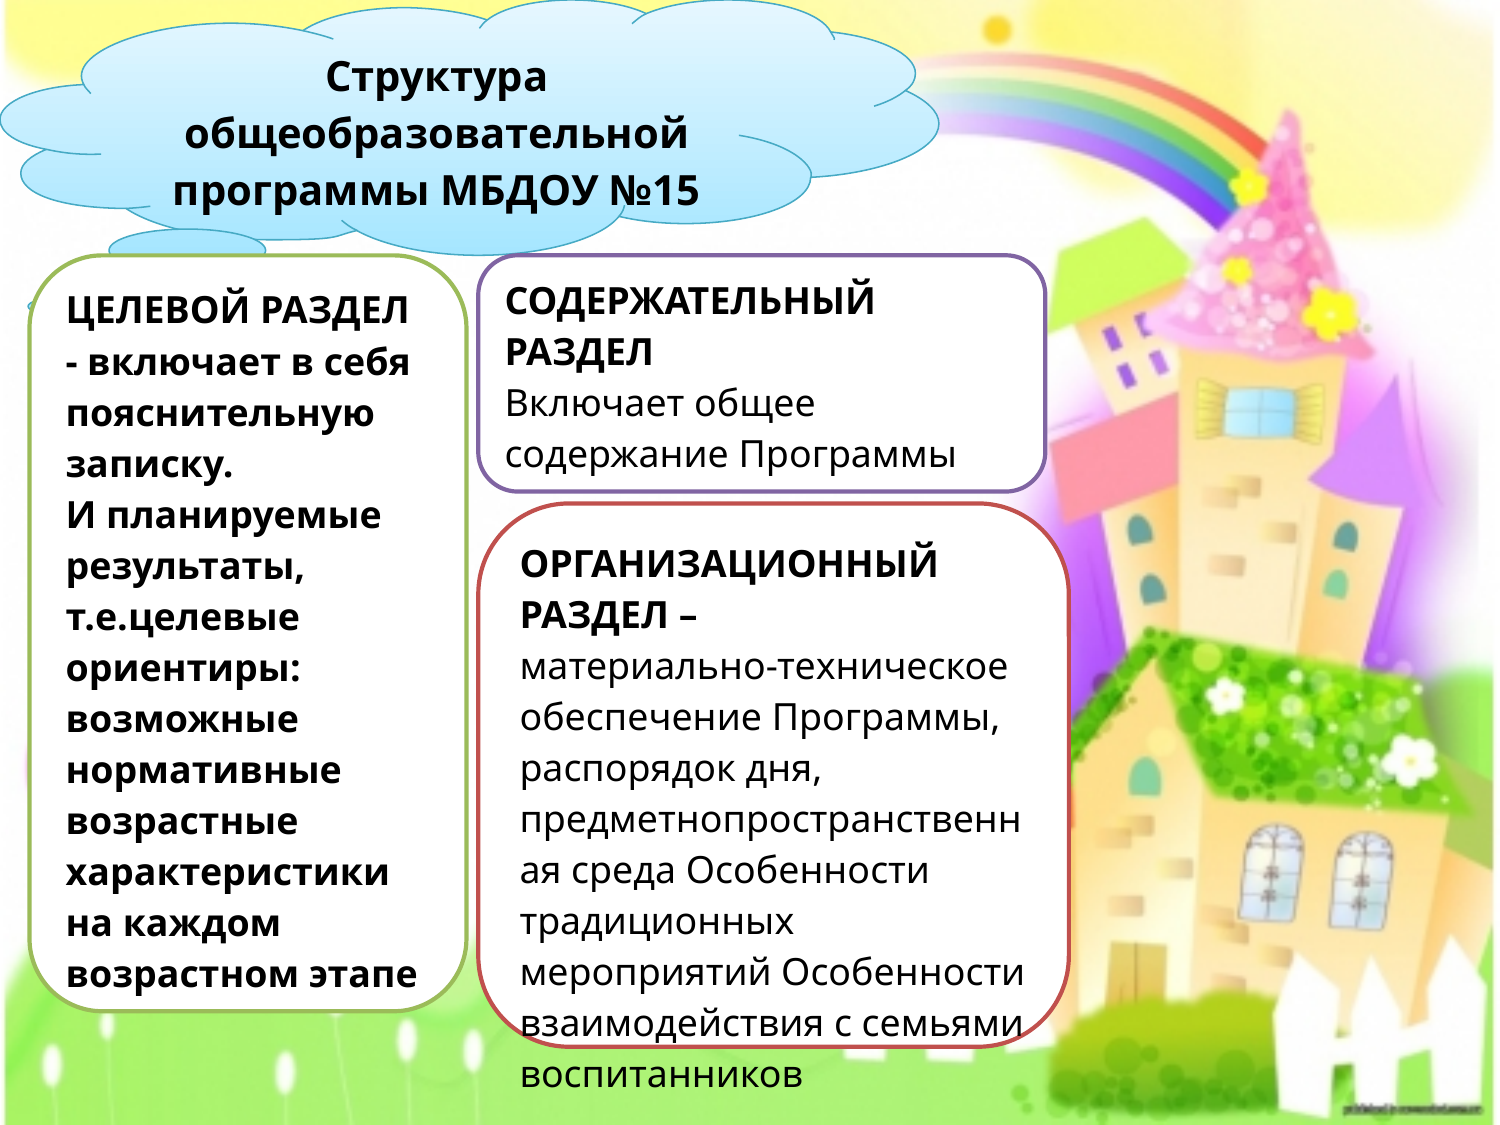

Структура общеобразовательной программы МБДОУ №15
ЦЕЛЕВОЙ РАЗДЕЛ - включает в себя пояснительную записку.
И планируемые результаты, т.е.целевые ориентиры: возможные нормативные возрастные характеристики на каждом возрастном этапе
СОДЕРЖАТЕЛЬНЫЙ РАЗДЕЛ
Включает общее содержание Программы
ОРГАНИЗАЦИОННЫЙ РАЗДЕЛ –
материально-техническое обеспечение Программы, распорядок дня, предметнопространственная среда Особенности традиционных мероприятий Особенности взаимодействия с семьями воспитанников